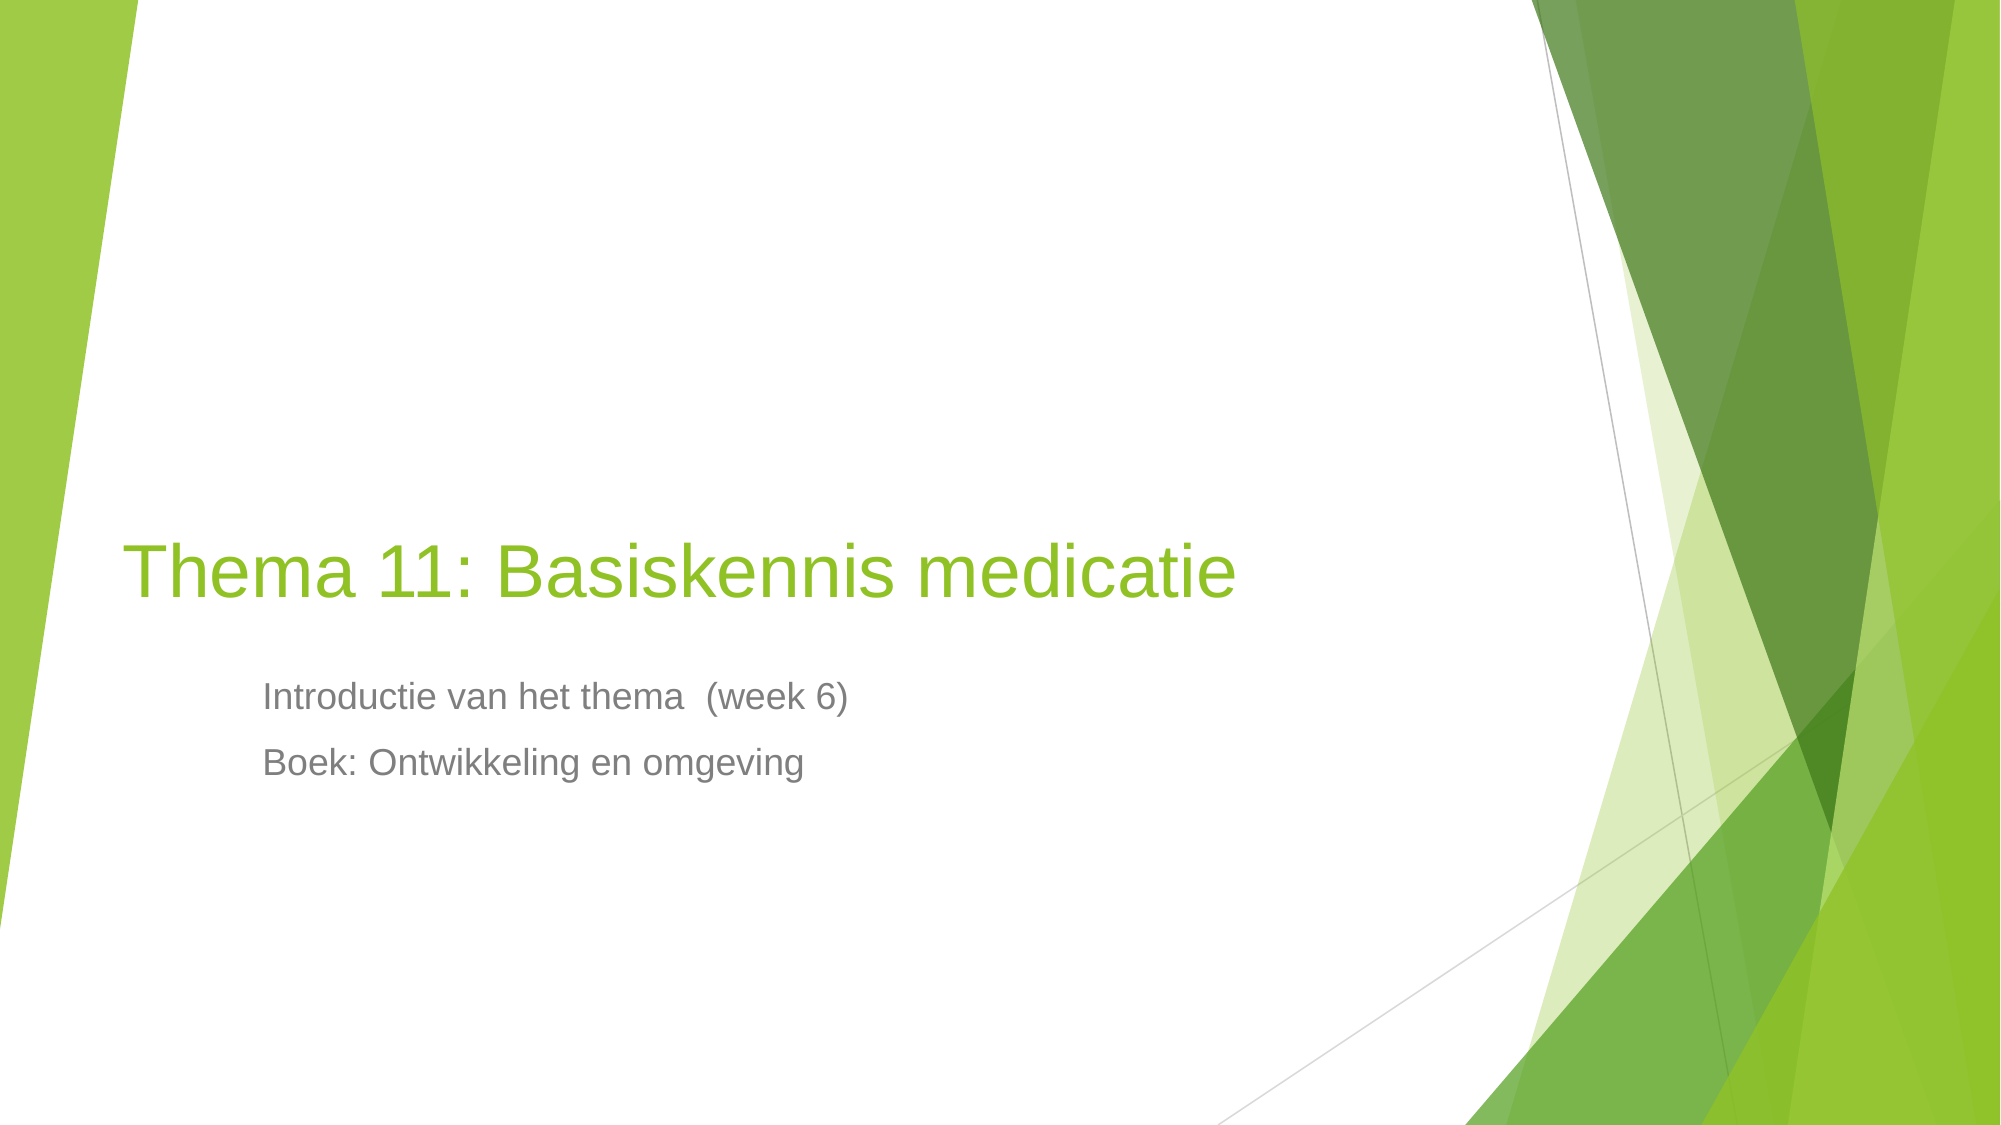

# Thema 11: Basiskennis medicatie
Introductie van het thema (week 6)
Boek: Ontwikkeling en omgeving